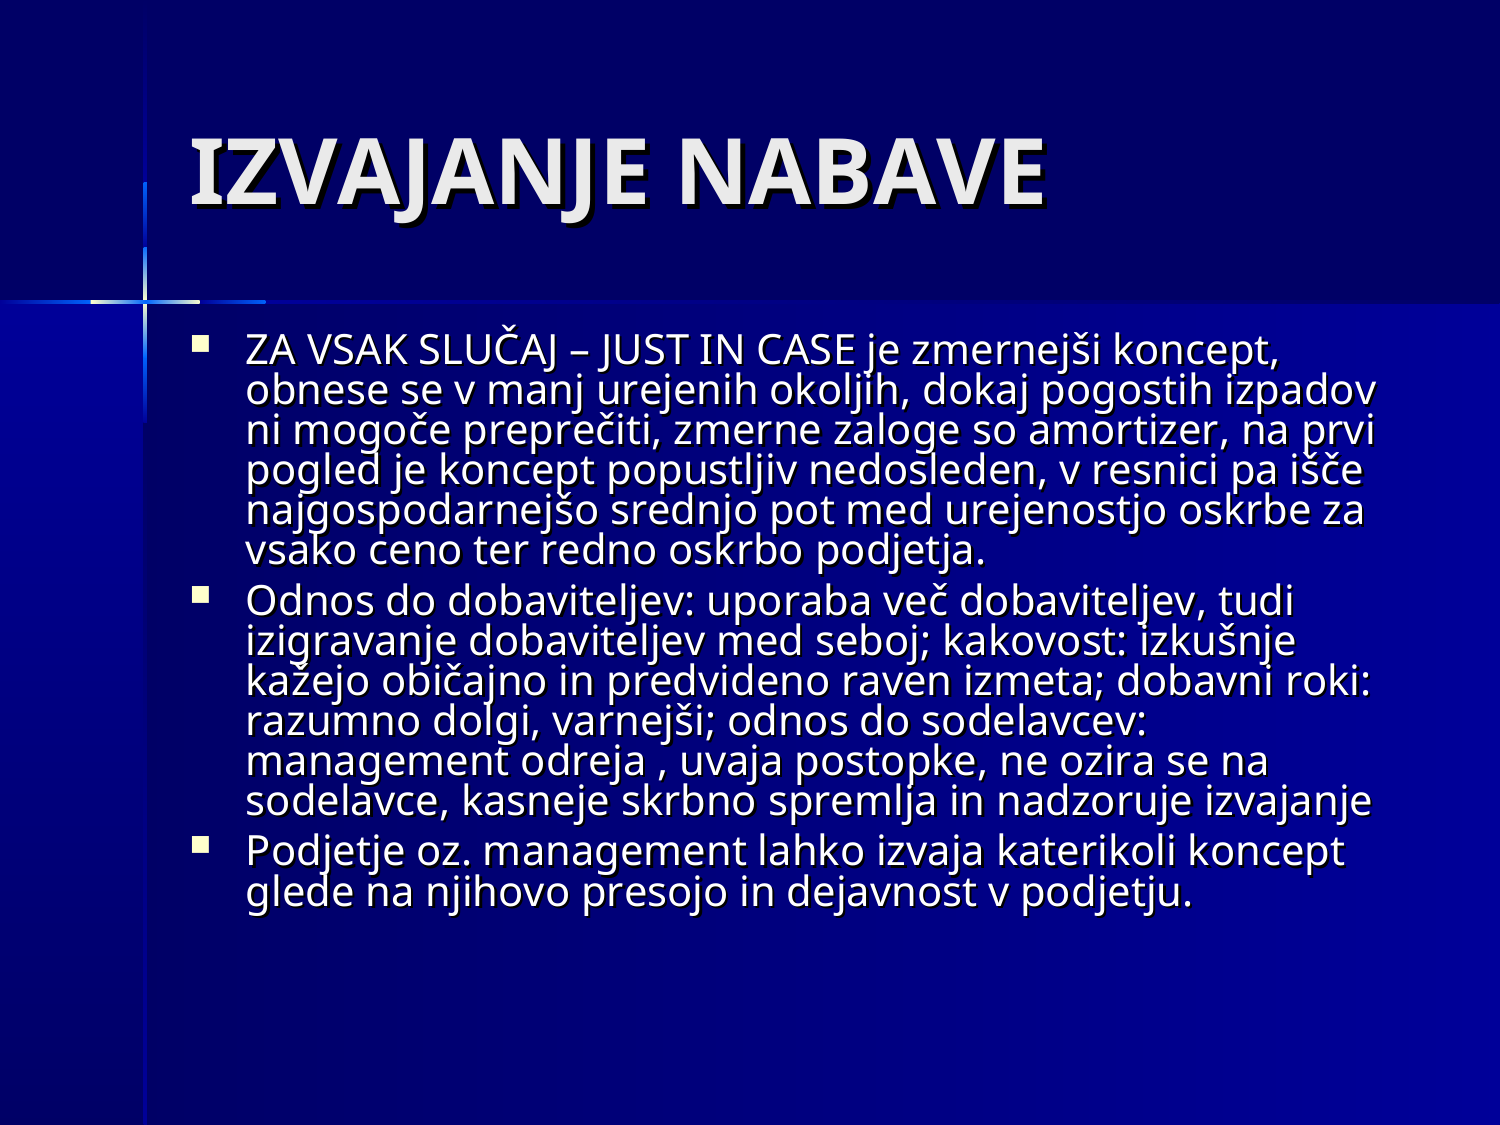

# IZVAJANJE NABAVE
ZA VSAK SLUČAJ – JUST IN CASE je zmernejši koncept, obnese se v manj urejenih okoljih, dokaj pogostih izpadov ni mogoče preprečiti, zmerne zaloge so amortizer, na prvi pogled je koncept popustljiv nedosleden, v resnici pa išče najgospodarnejšo srednjo pot med urejenostjo oskrbe za vsako ceno ter redno oskrbo podjetja.
Odnos do dobaviteljev: uporaba več dobaviteljev, tudi izigravanje dobaviteljev med seboj; kakovost: izkušnje kažejo običajno in predvideno raven izmeta; dobavni roki: razumno dolgi, varnejši; odnos do sodelavcev: management odreja , uvaja postopke, ne ozira se na sodelavce, kasneje skrbno spremlja in nadzoruje izvajanje
Podjetje oz. management lahko izvaja katerikoli koncept glede na njihovo presojo in dejavnost v podjetju.